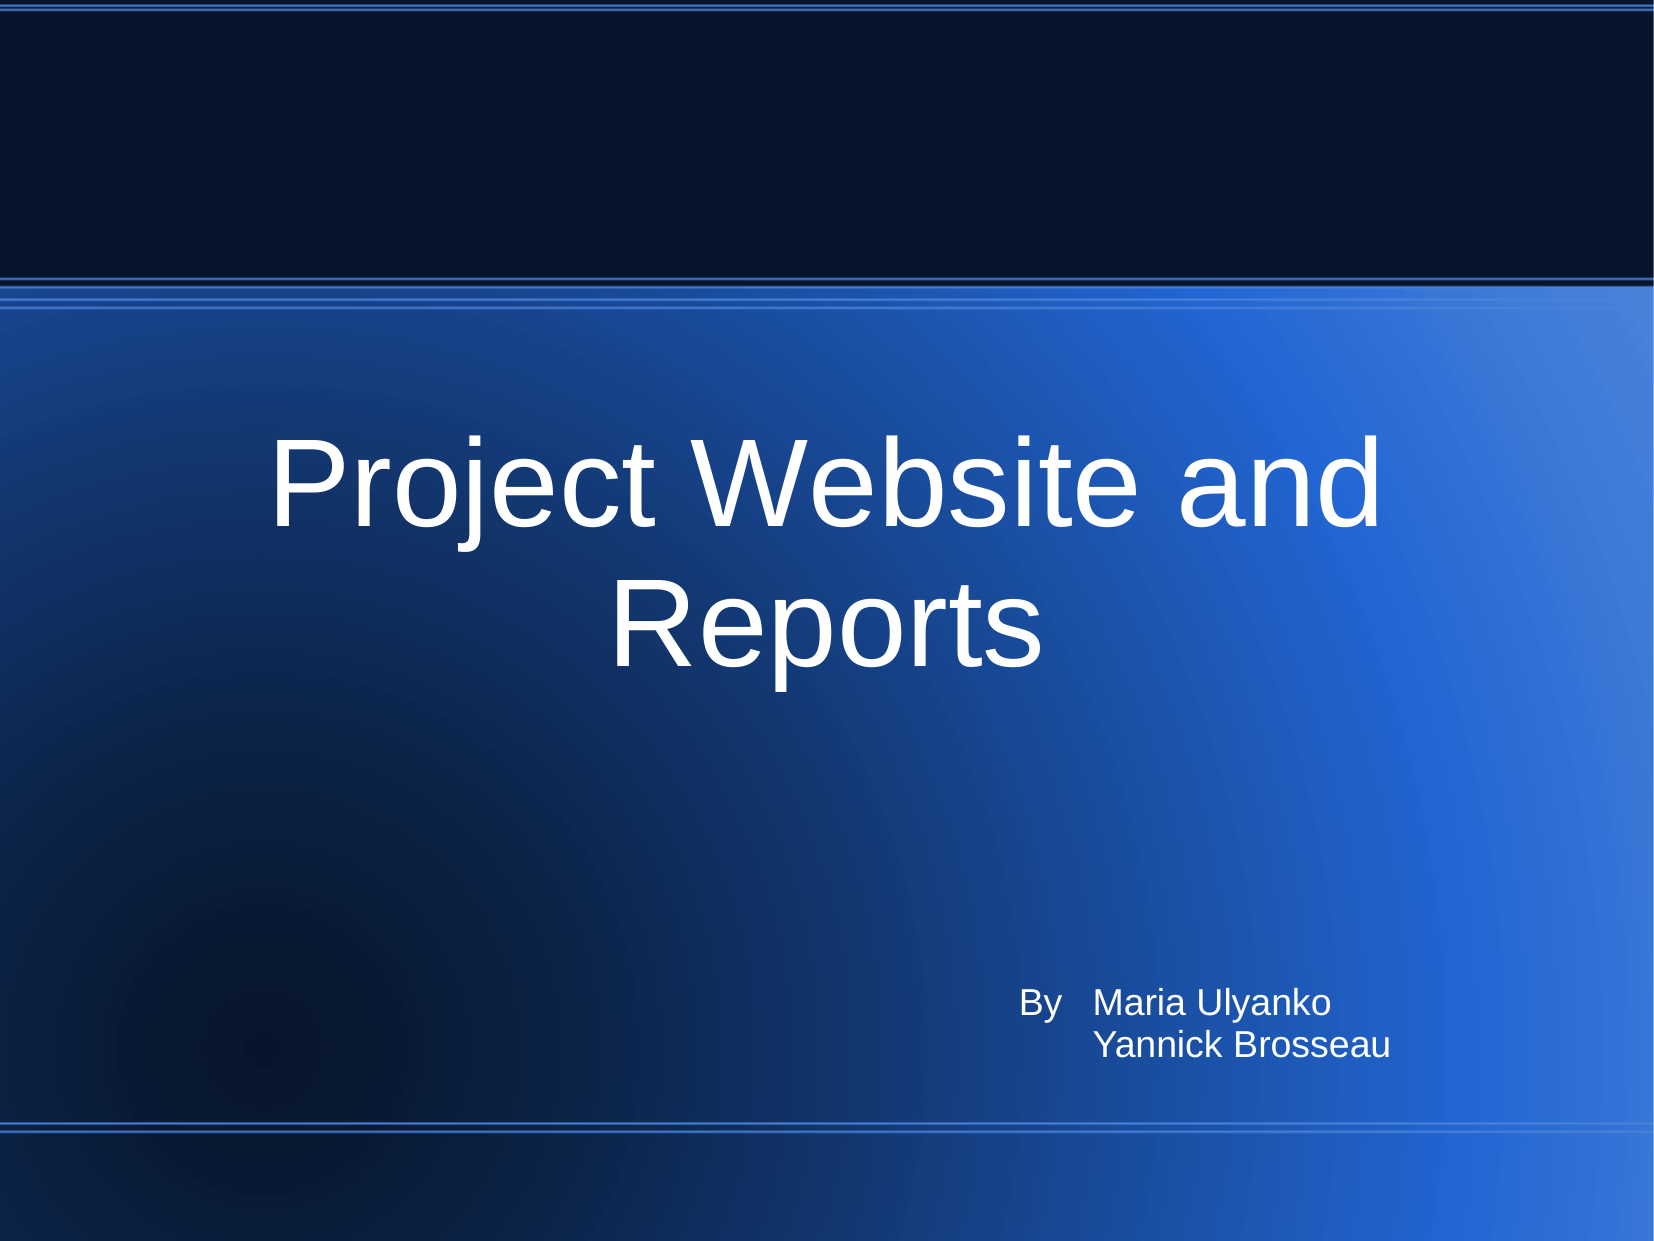

# Project Website and Reports
By 	Maria Ulyanko
	Yannick Brosseau